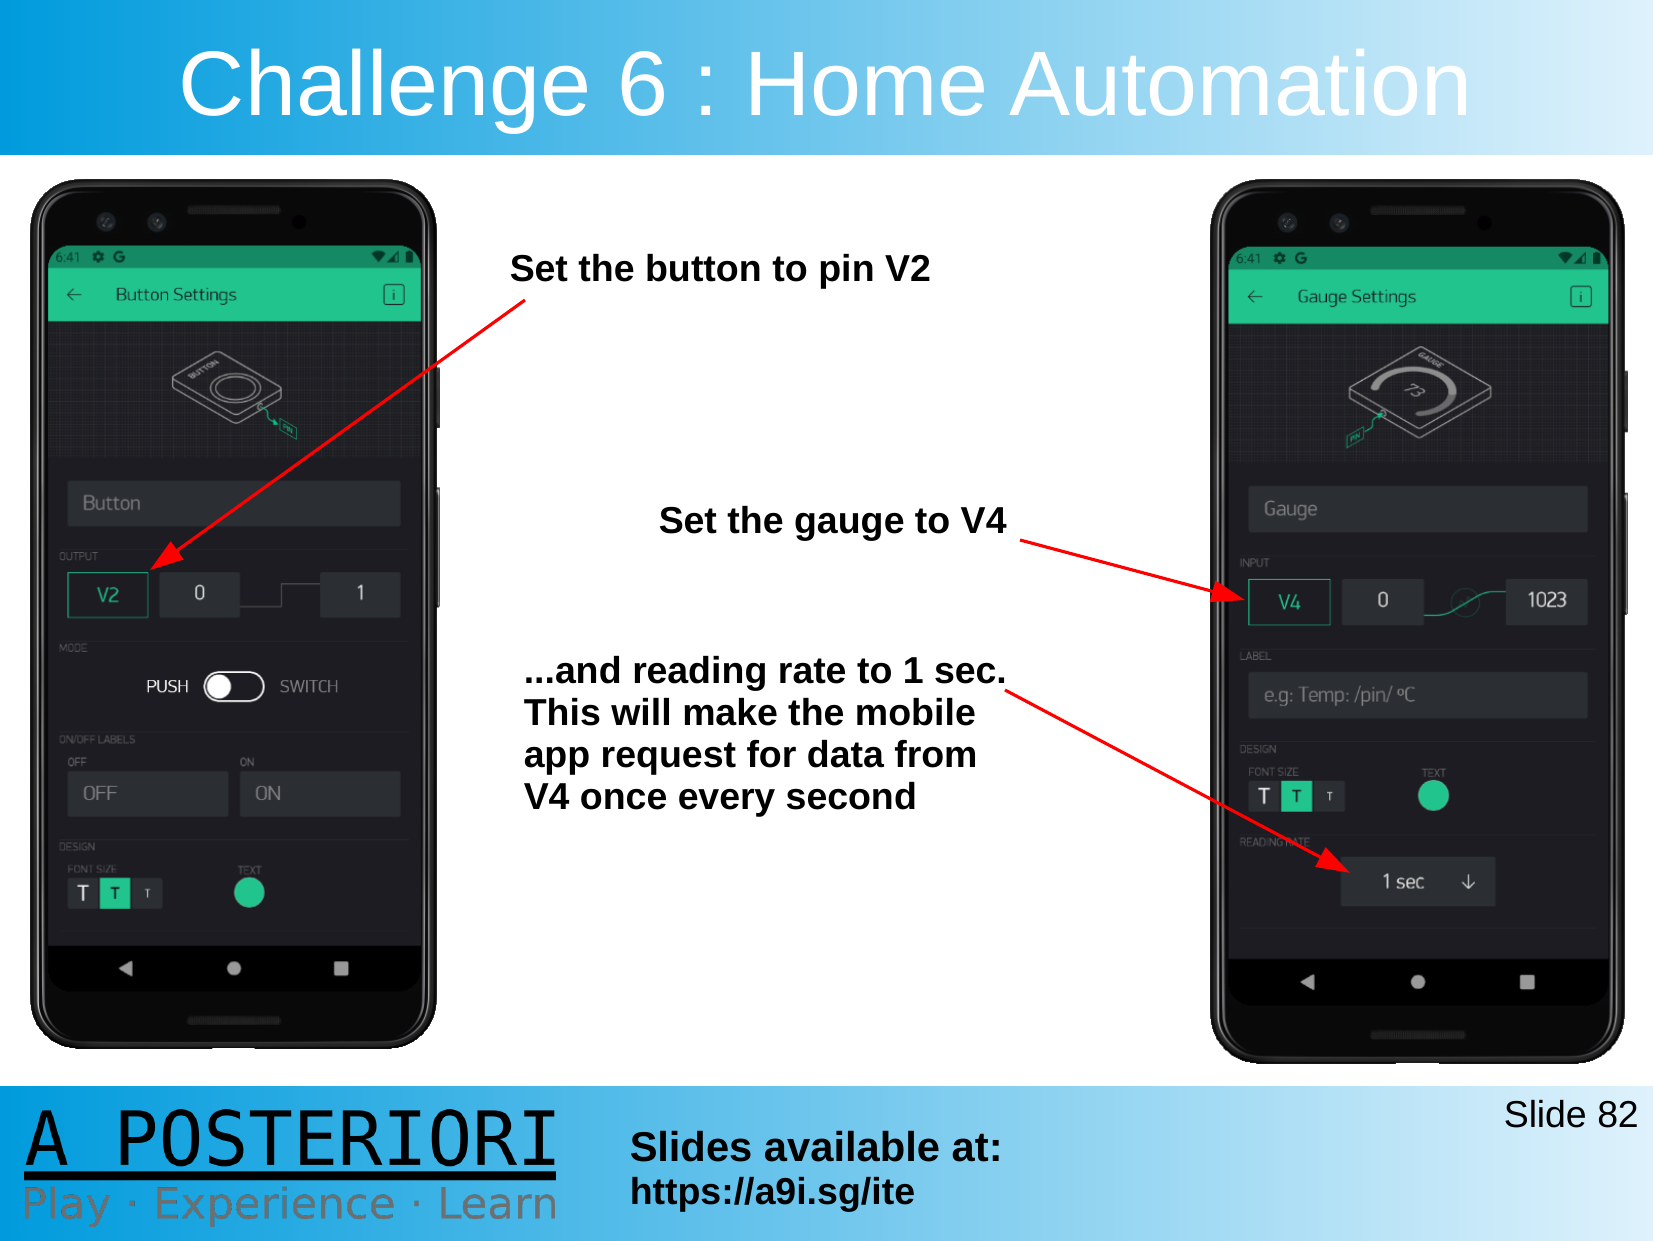

# Challenge 6 : Home Automation
Set the button to pin V2
Set the gauge to V4
...and reading rate to 1 sec.
This will make the mobile app request for data from V4 once every second